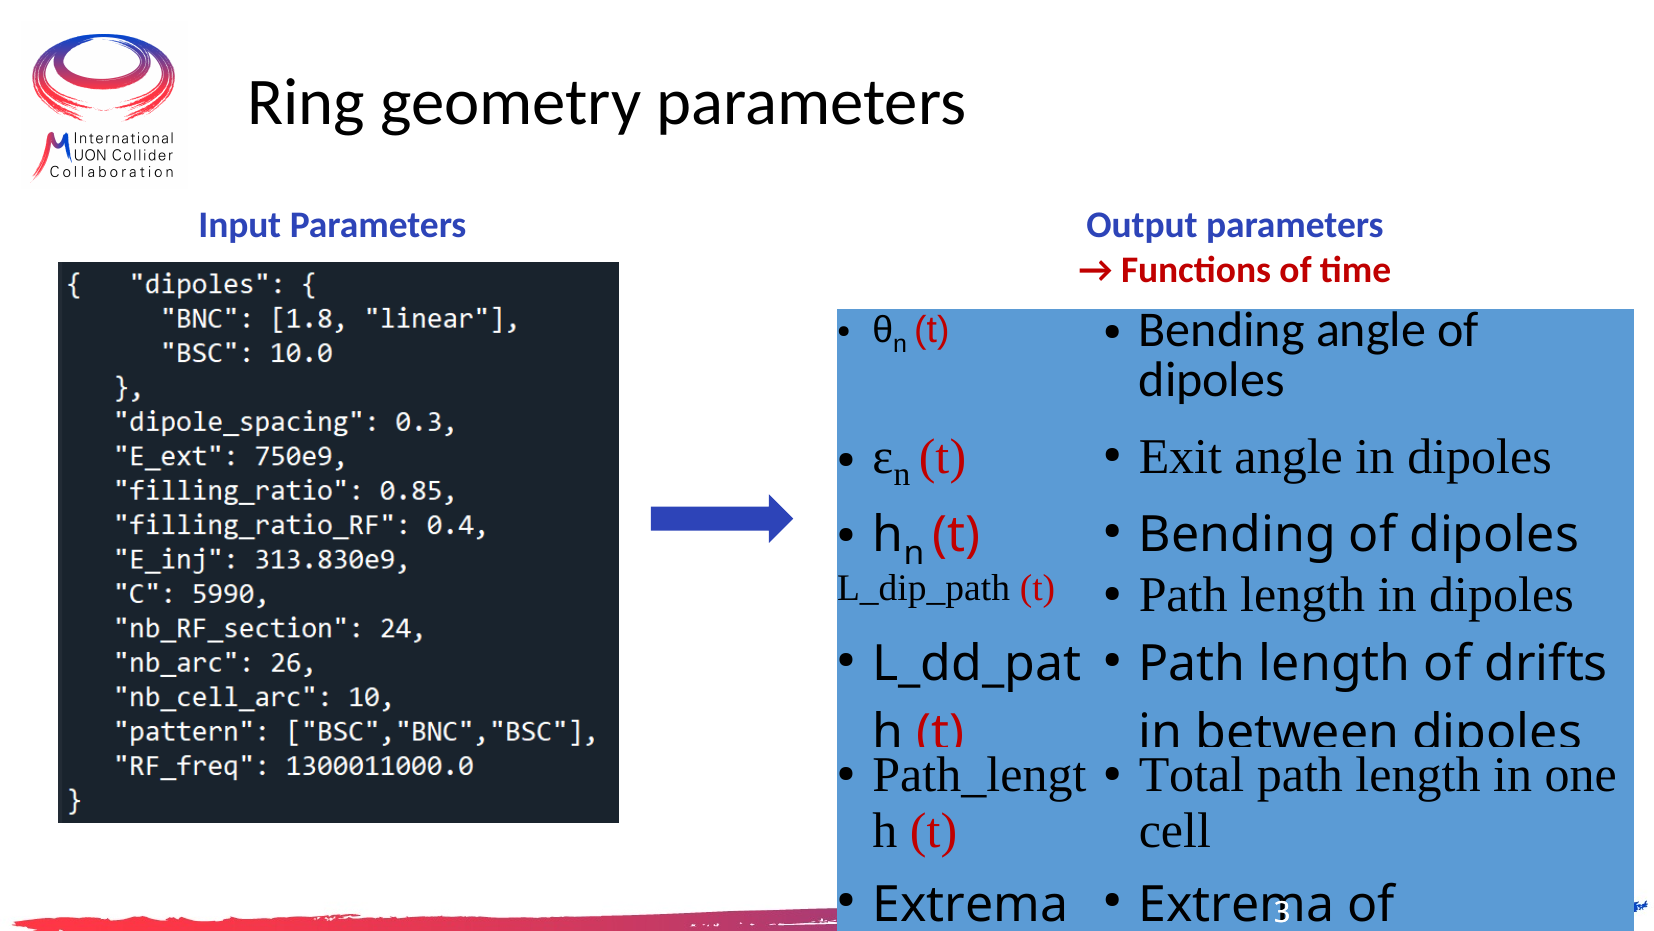

Ring geometry parameters
Input Parameters
Output parameters
→ Functions of time
| θn (t) | Bending angle of dipoles |
| --- | --- |
| εn (t) | Exit angle in dipoles |
| hn (t) | Bending of dipoles |
| L\_dip\_path (t) | Path length in dipoles |
| L\_dd\_path (t) | Path length of drifts in between dipoles |
| Path\_length (t) | Total path length in one cell |
| Extrema (t) | Extrema of trajectories, width in dipoles |
1
1